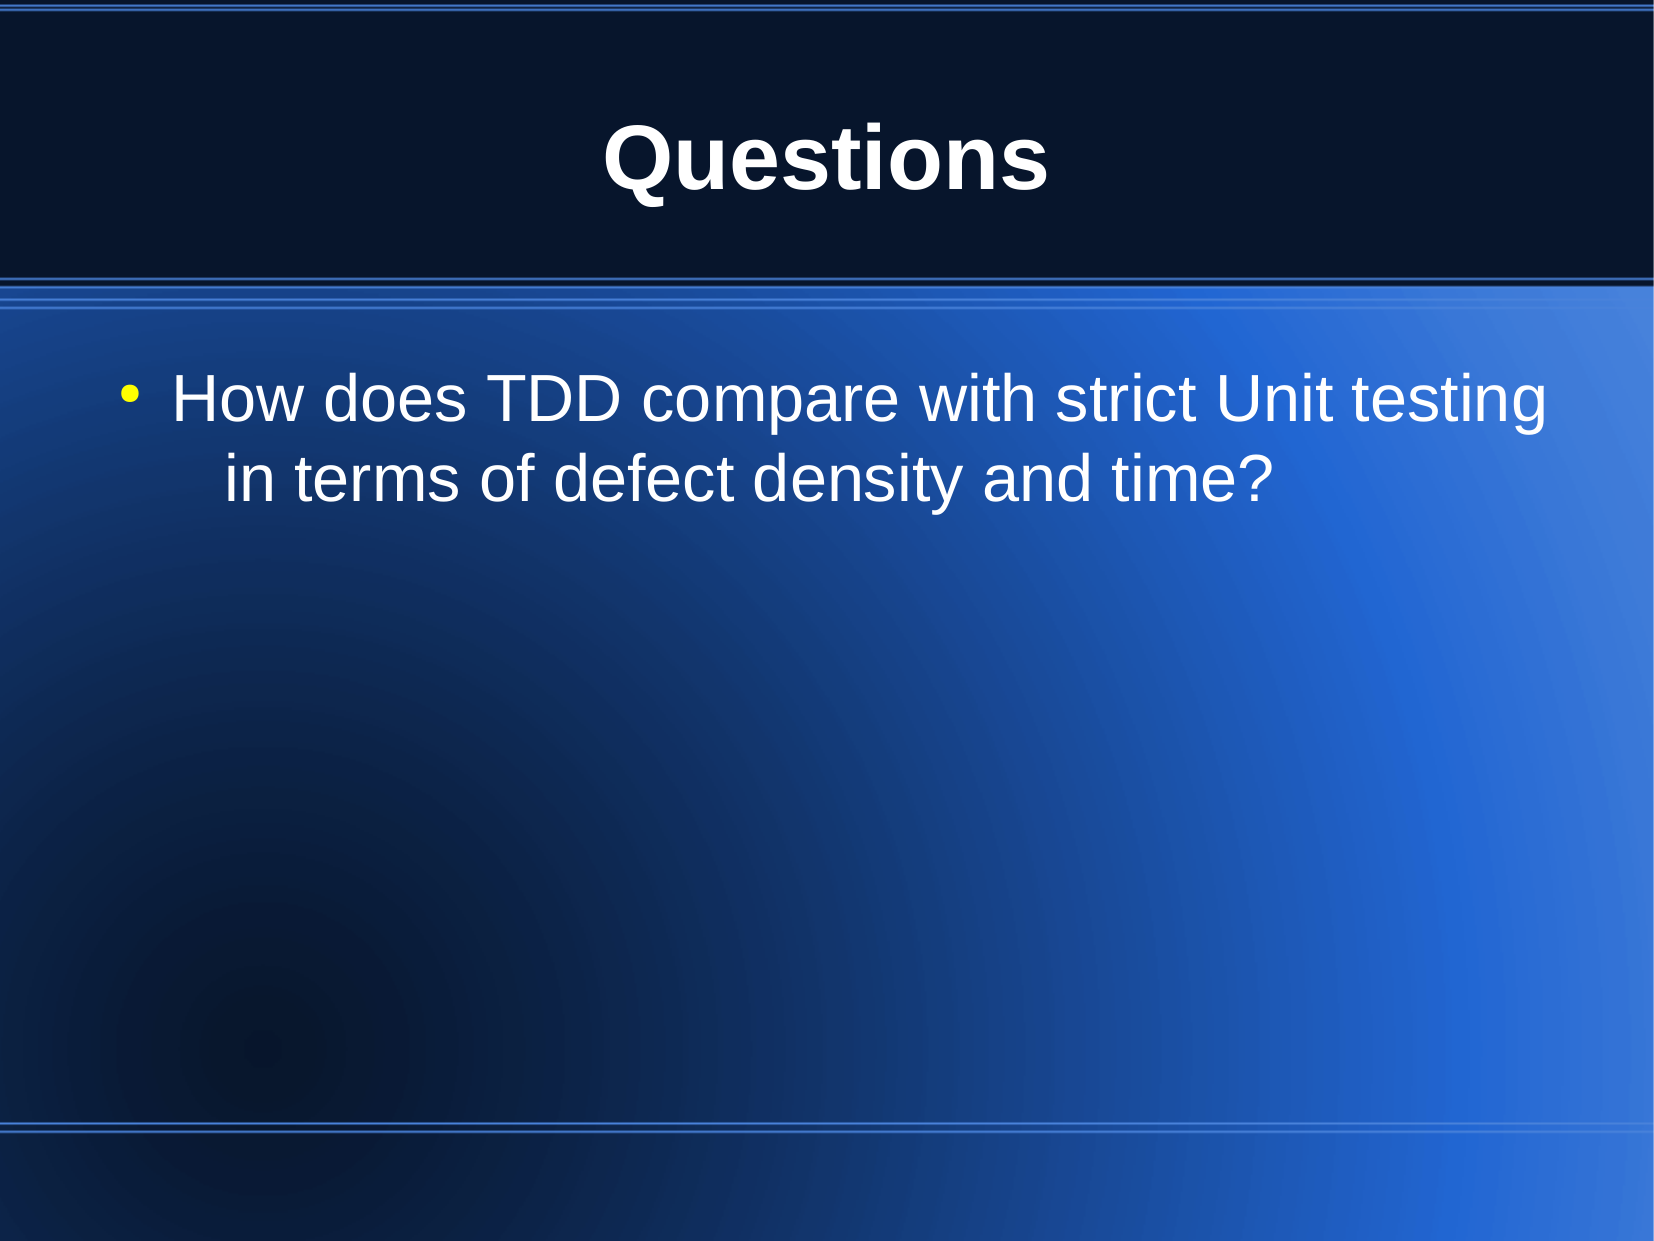

# Questions
How does TDD compare with strict Unit testing in terms of defect density and time?